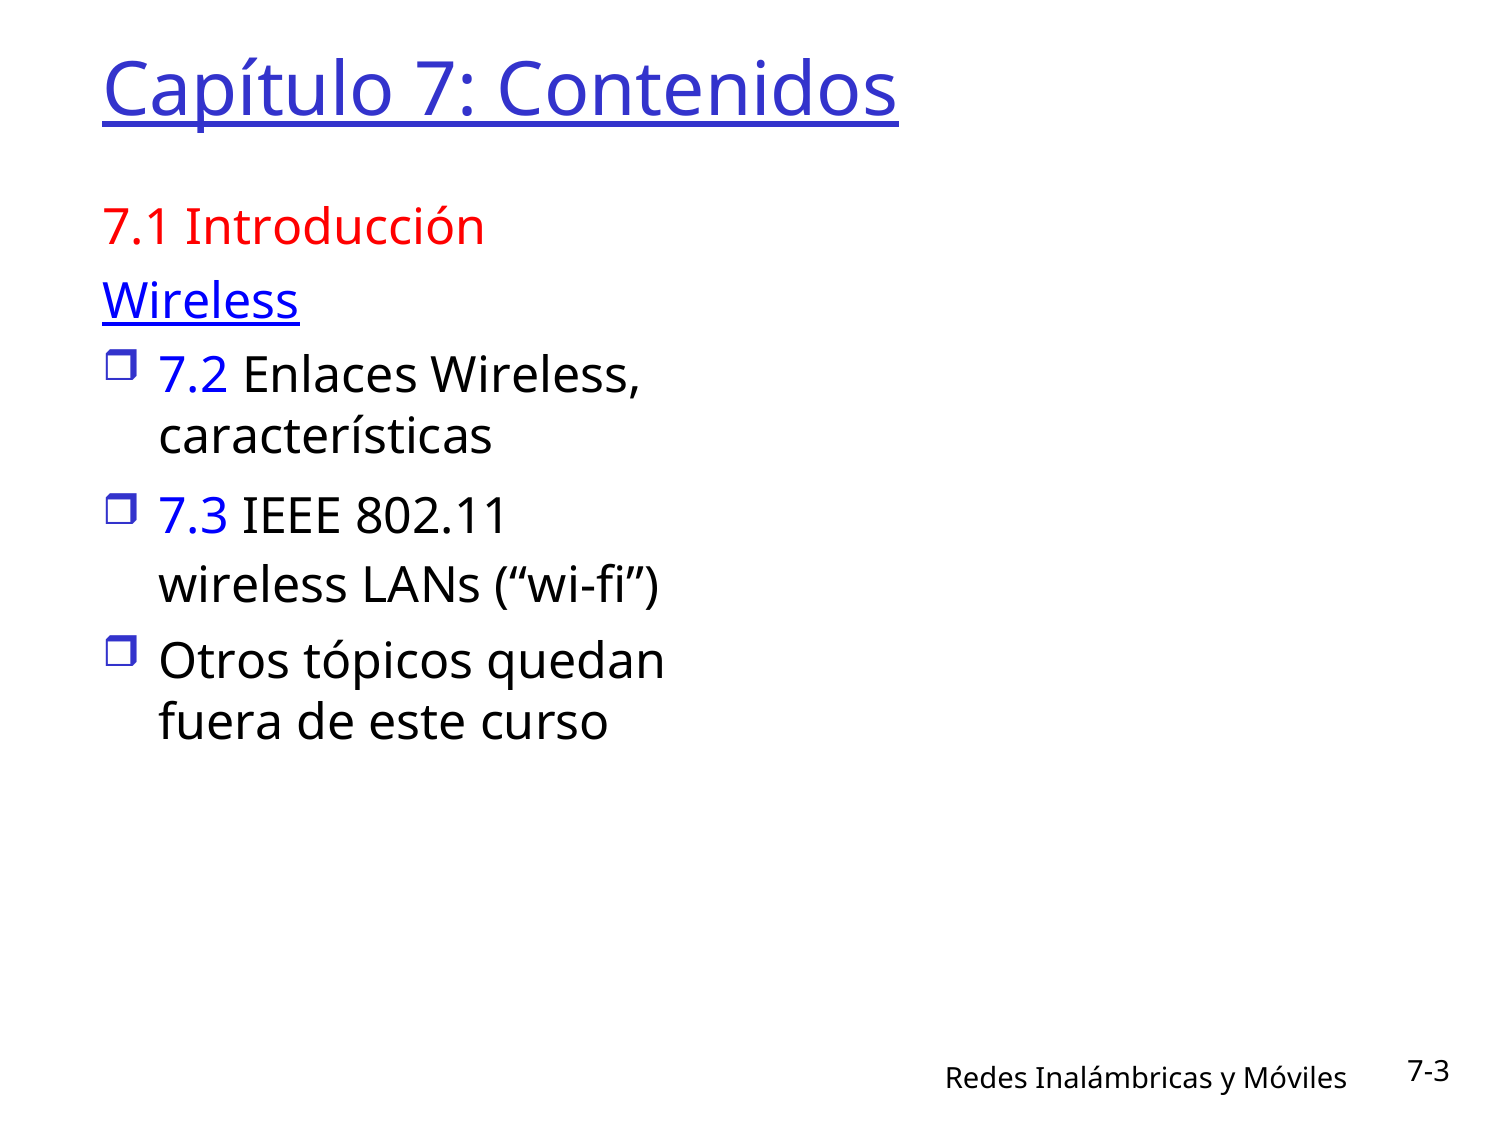

# Capítulo 7: Contenidos
7.1 Introducción
Wireless
7.2 Enlaces Wireless, características
7.3 IEEE 802.11 wireless LANs (“wi-fi”)
Otros tópicos quedan fuera de este curso
3